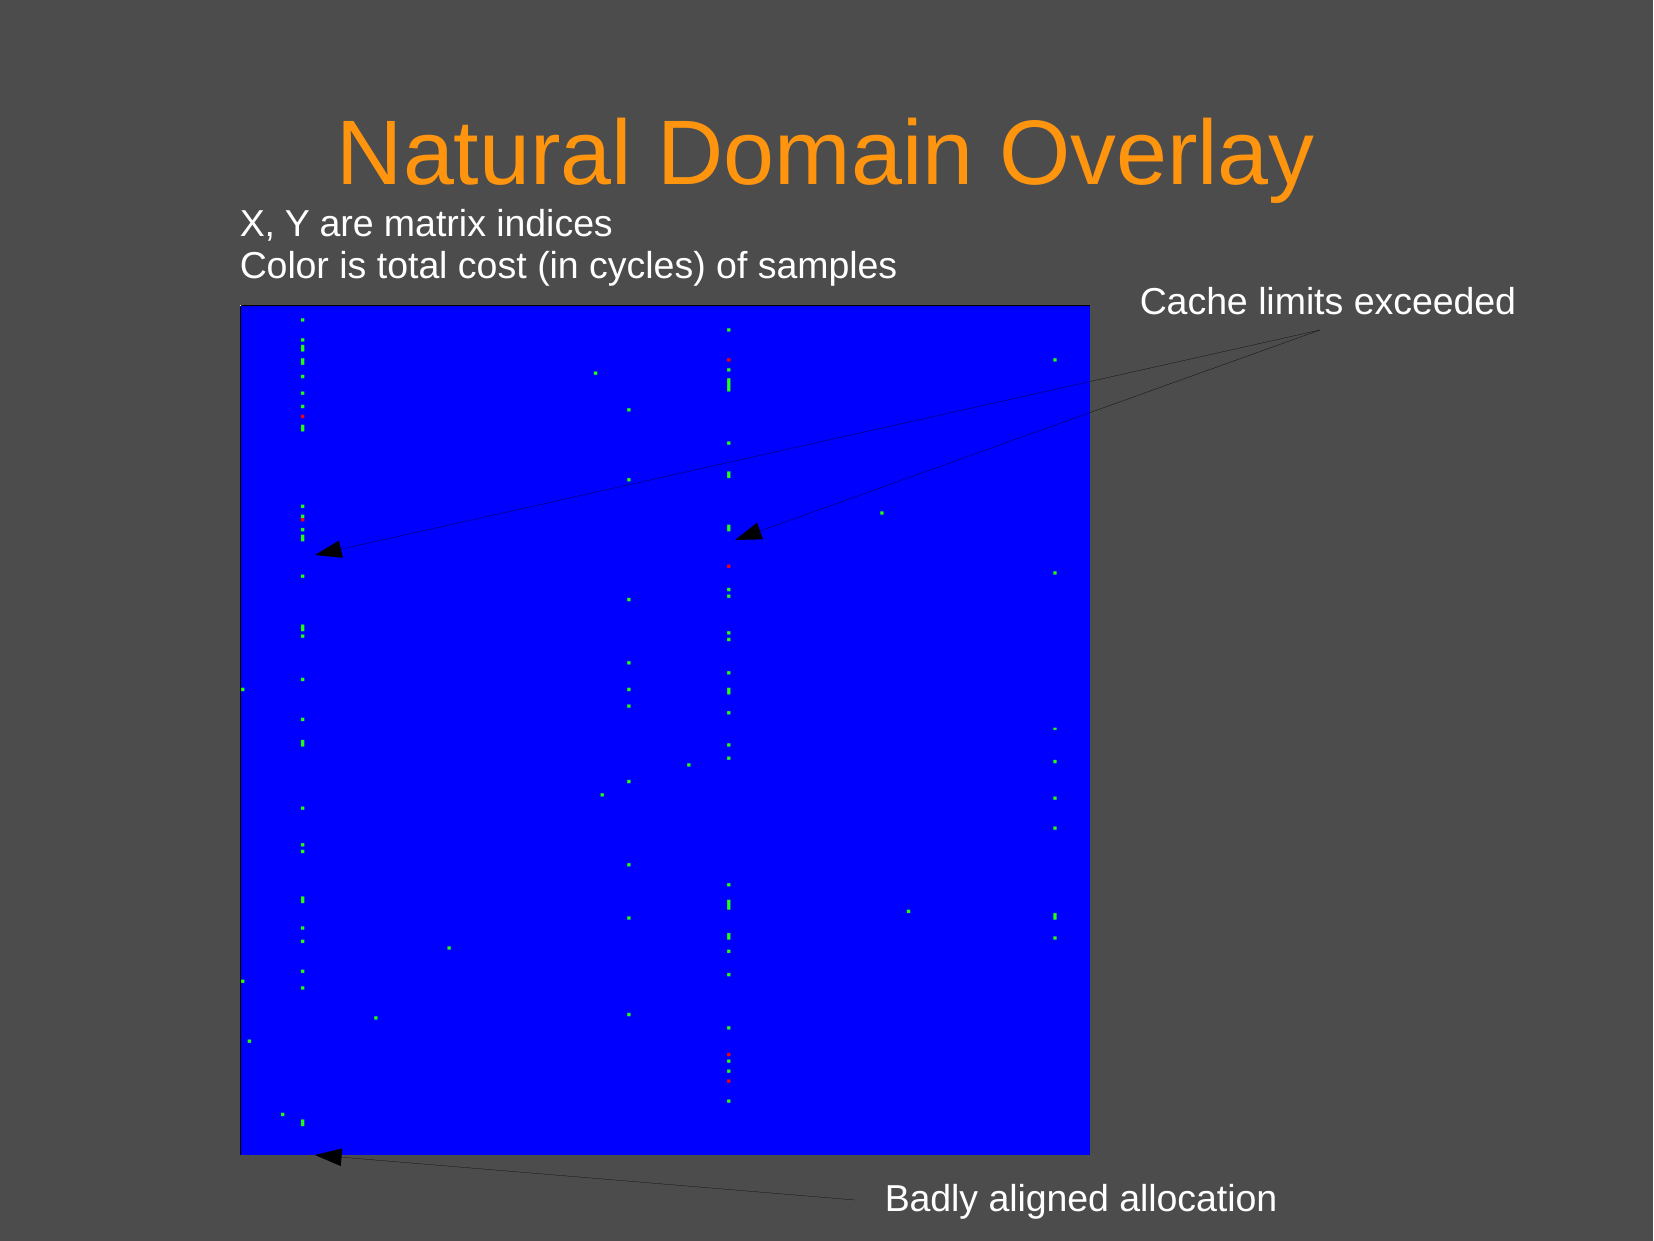

# Natural Domain Overlay
X, Y are matrix indices
Color is total cost (in cycles) of samples
Cache limits exceeded
Badly aligned allocation